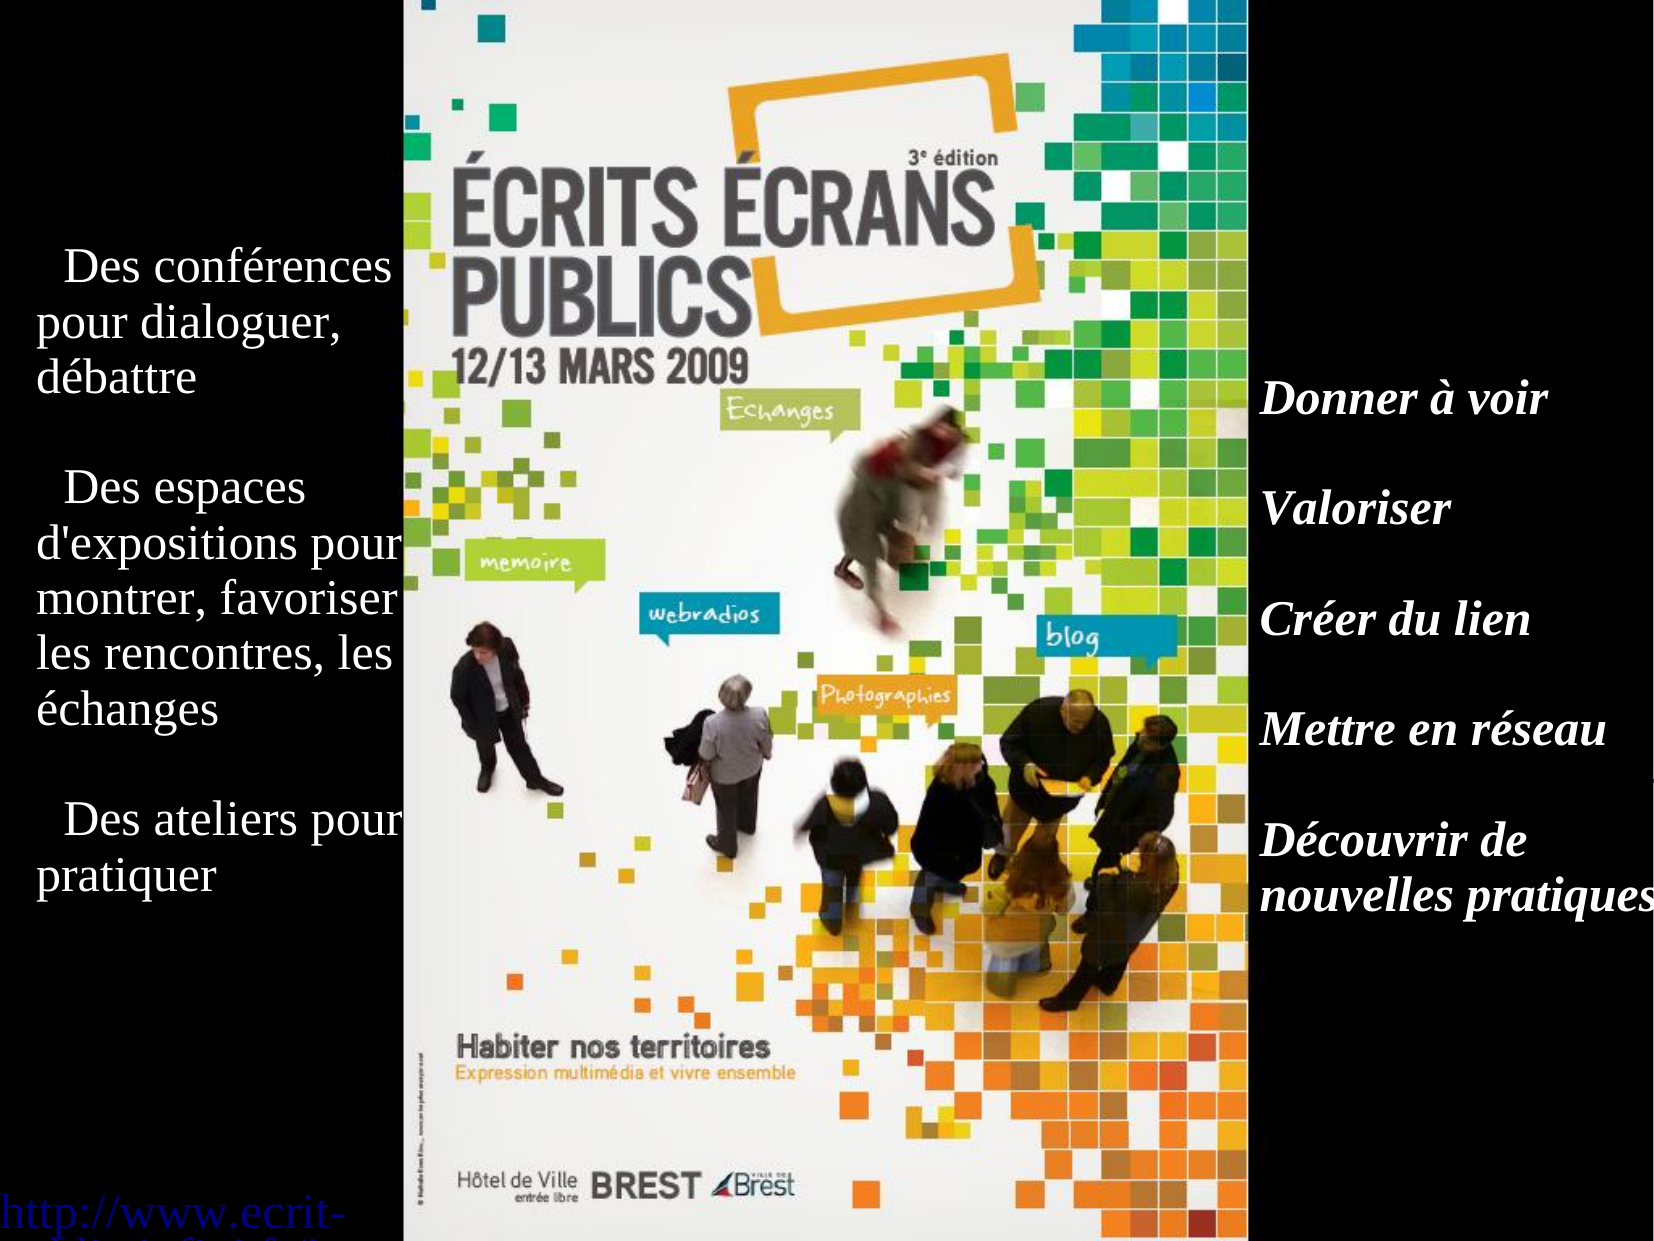

Rencontre Ecrits Ecrans Publics
 2006 et 2007
Etape
de g
é
n
é
 Des conférences pour dialoguer, débattre
 Des espaces d'expositions pour montrer, favoriser les rencontres, les échanges
 Des ateliers pour pratiquer
Donner à voir
Valoriser
Créer du lien
Mettre en réseau
Découvrir de nouvelles pratiques
Plus de 150 personnes form
é
es en 2004
http://www.ecrit-public.infini.fr/index.php/Accueil